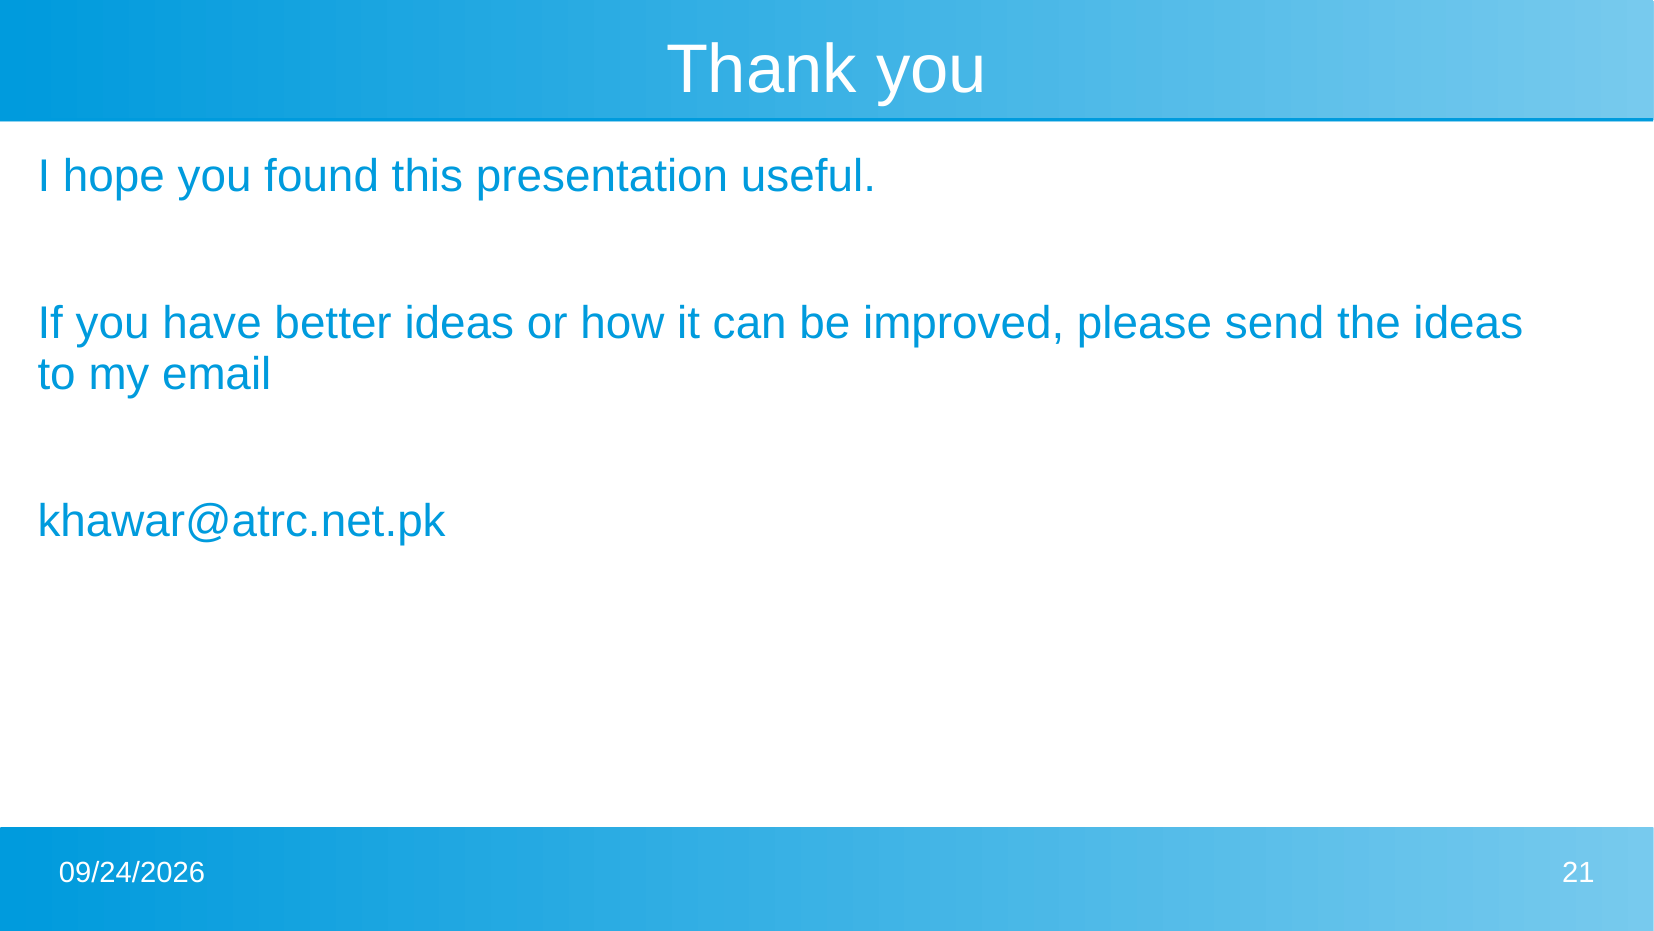

# Thank you
I hope you found this presentation useful.
If you have better ideas or how it can be improved, please send the ideas to my email
khawar@atrc.net.pk
21